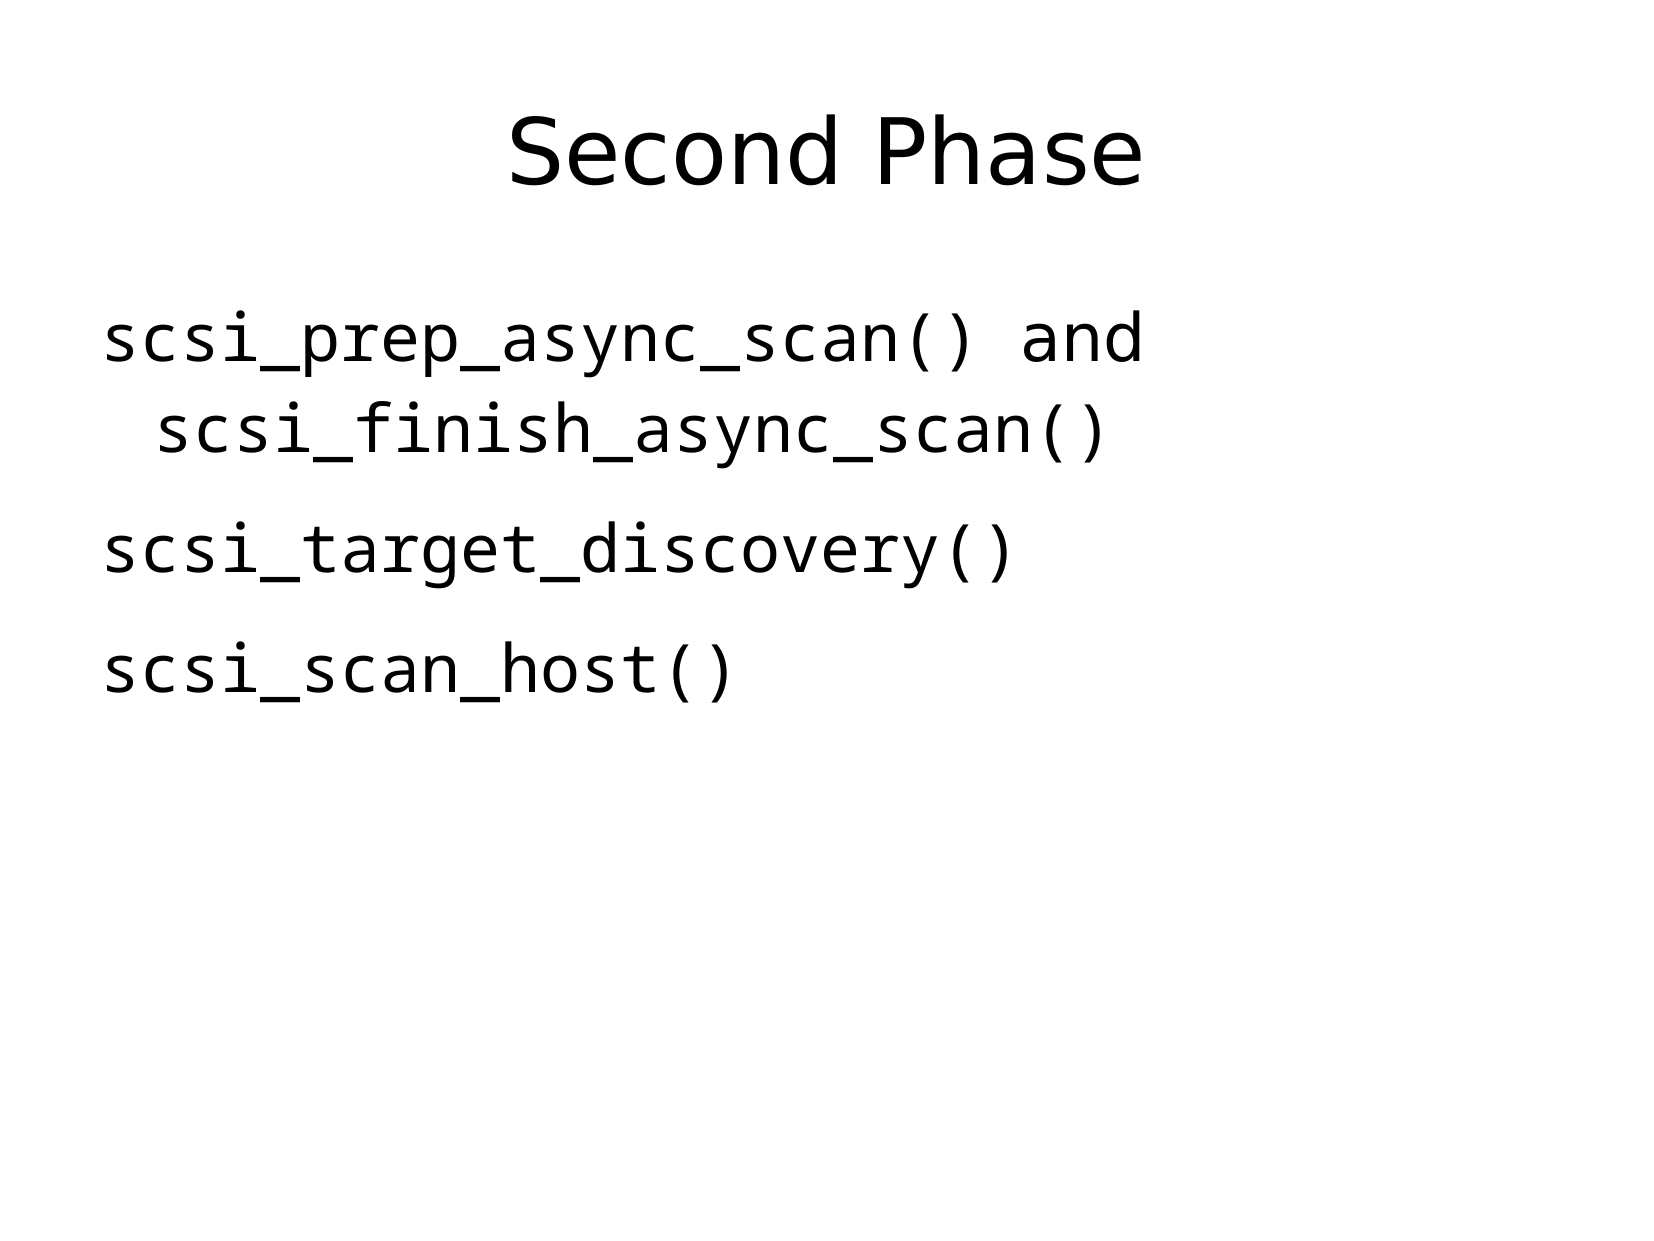

# Second Phase
scsi_prep_async_scan() and
scsi_finish_async_scan()
scsi_target_discovery()
scsi_scan_host()